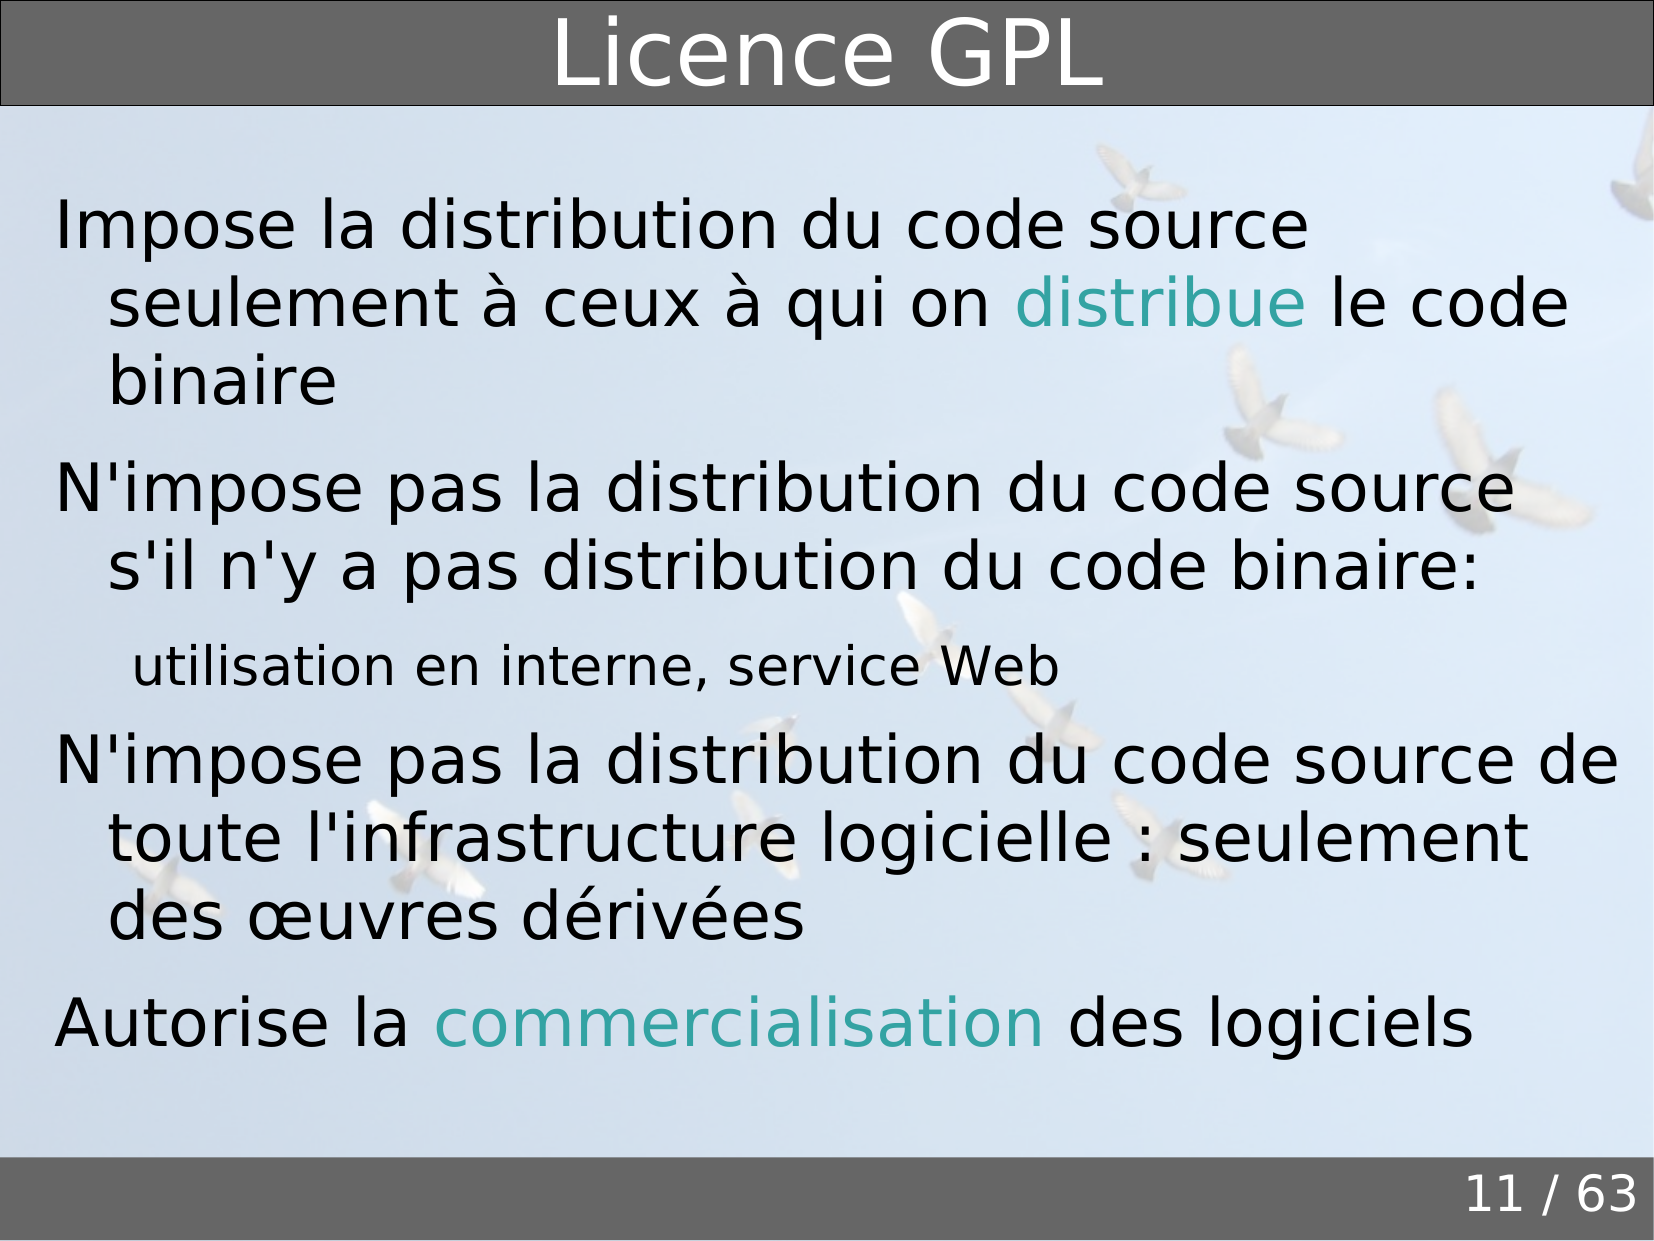

# Licence GPL
Impose la distribution du code source seulement à ceux à qui on distribue le code binaire
N'impose pas la distribution du code source s'il n'y a pas distribution du code binaire:
utilisation en interne, service Web
N'impose pas la distribution du code source de toute l'infrastructure logicielle : seulement des œuvres dérivées
Autorise la commercialisation des logiciels